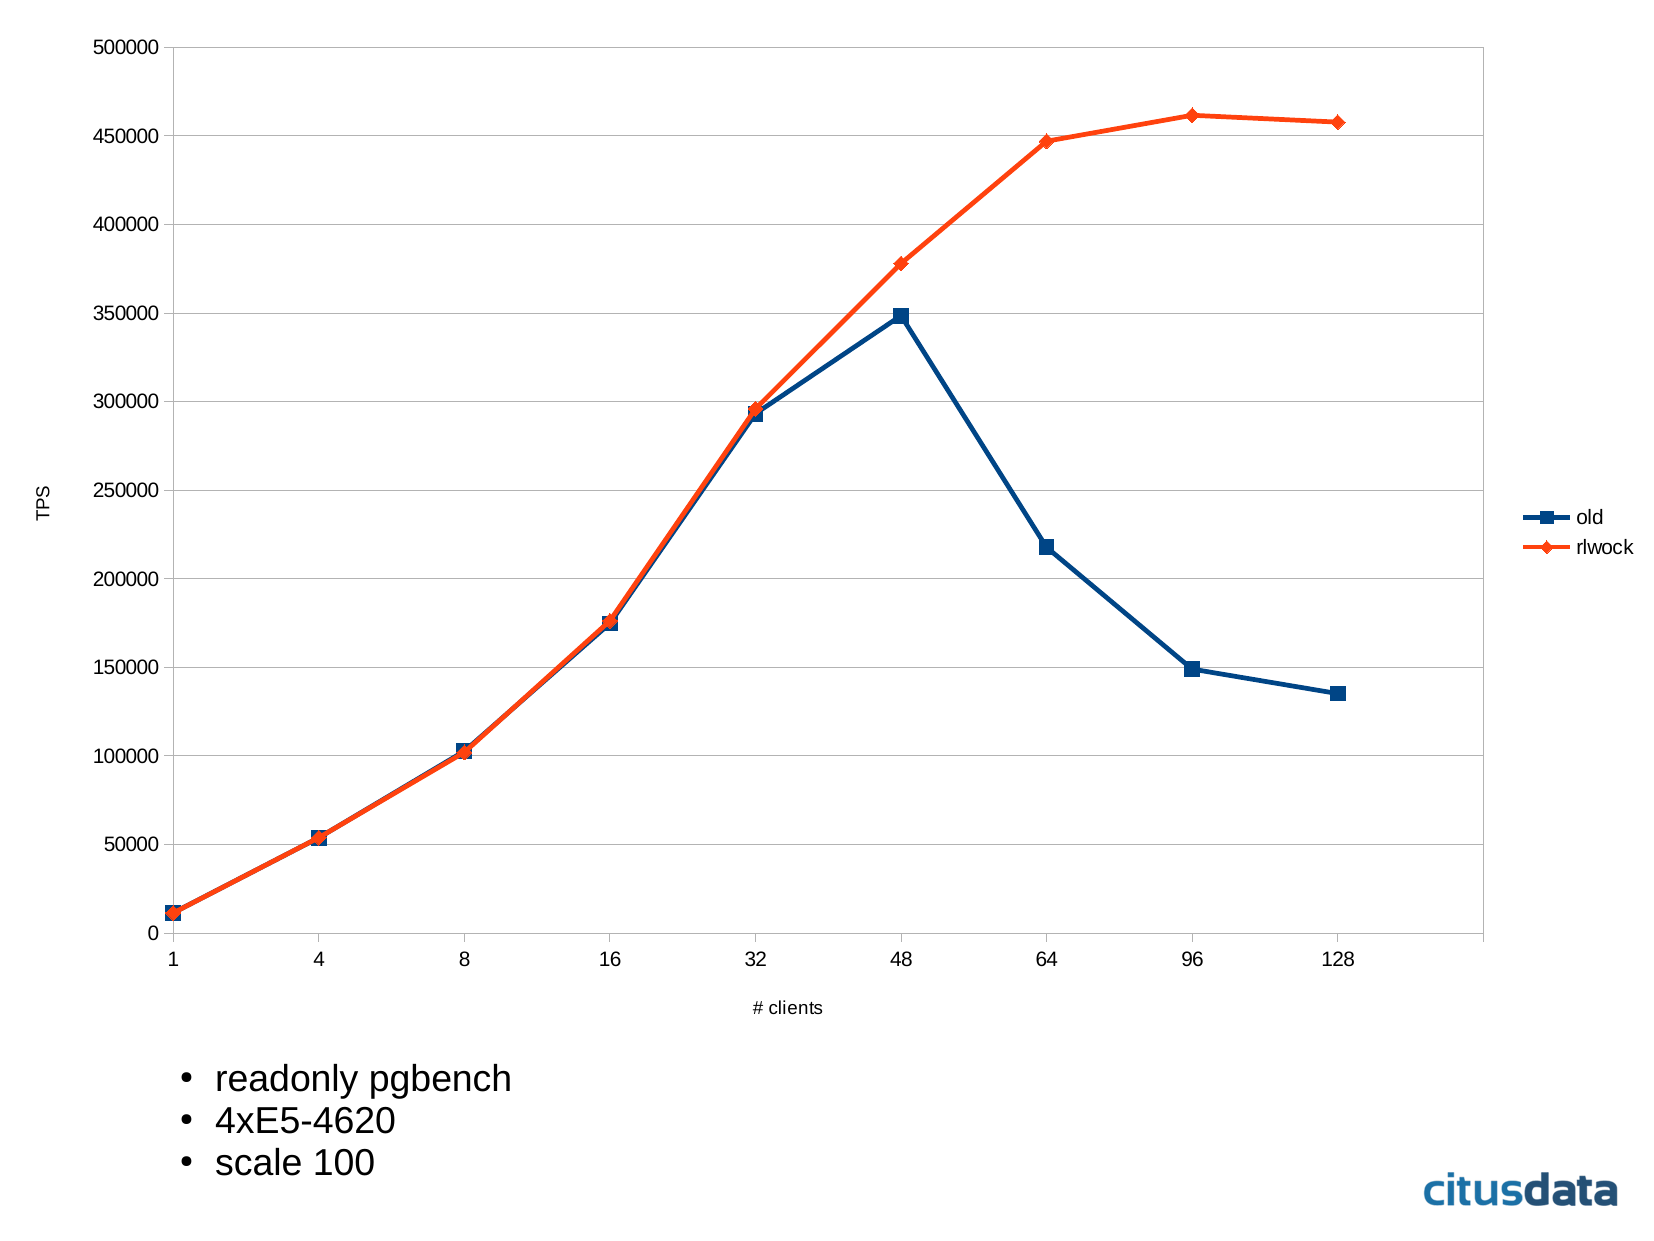

### Chart
| Category | old | rlwock |
|---|---|---|
| 1 | 11466.0 | 11395.0 |
| 4 | 53846.0 | 53876.0 |
| 8 | 102673.0 | 102040.0 |
| 16 | 174818.0 | 176274.0 |
| 32 | 293249.0 | 295961.0 |
| 48 | 348542.0 | 377979.0 |
| 64 | 217754.0 | 447015.0 |
| 96 | 149011.0 | 461657.0 |
| 128 | 135191.0 | 457799.0 |
| None | None | None |readonly pgbench
4xE5-4620
scale 100